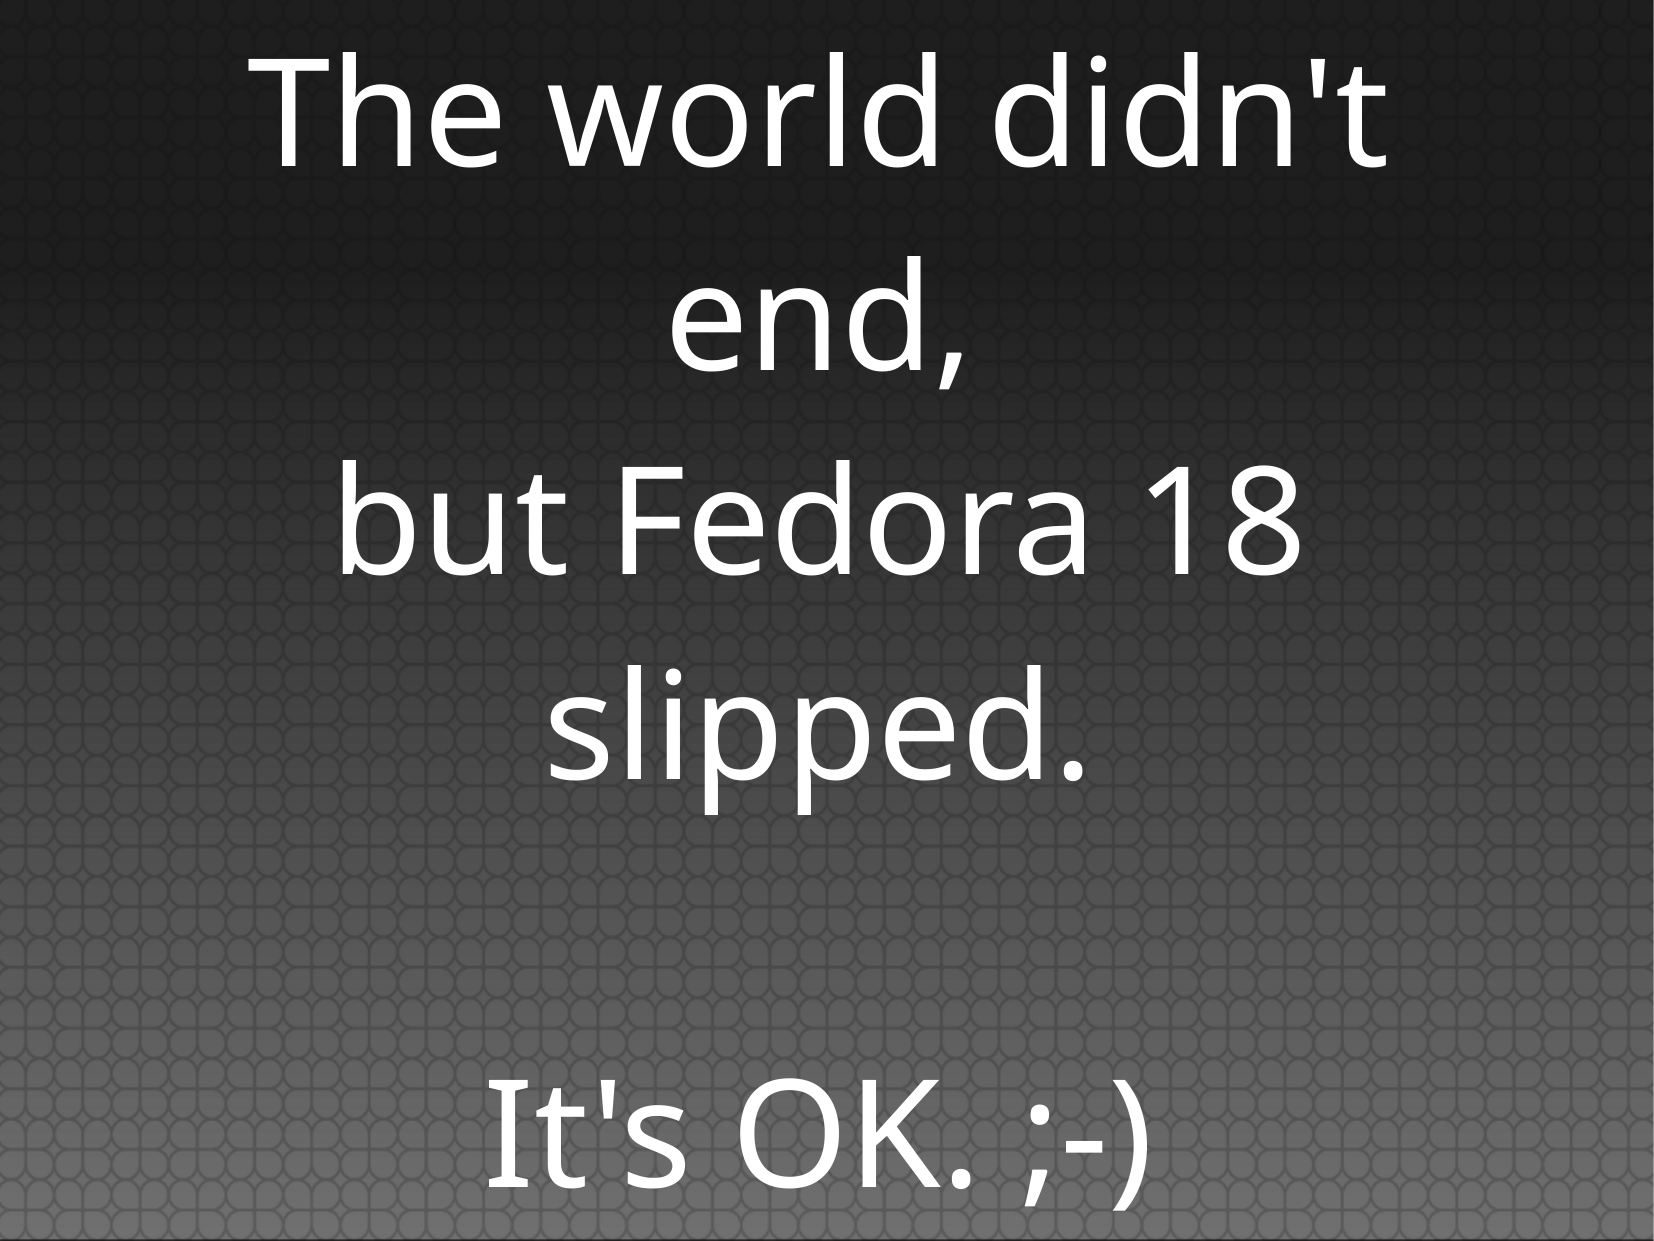

# The world didn't end, but Fedora 18 slipped. It's OK. ;-)